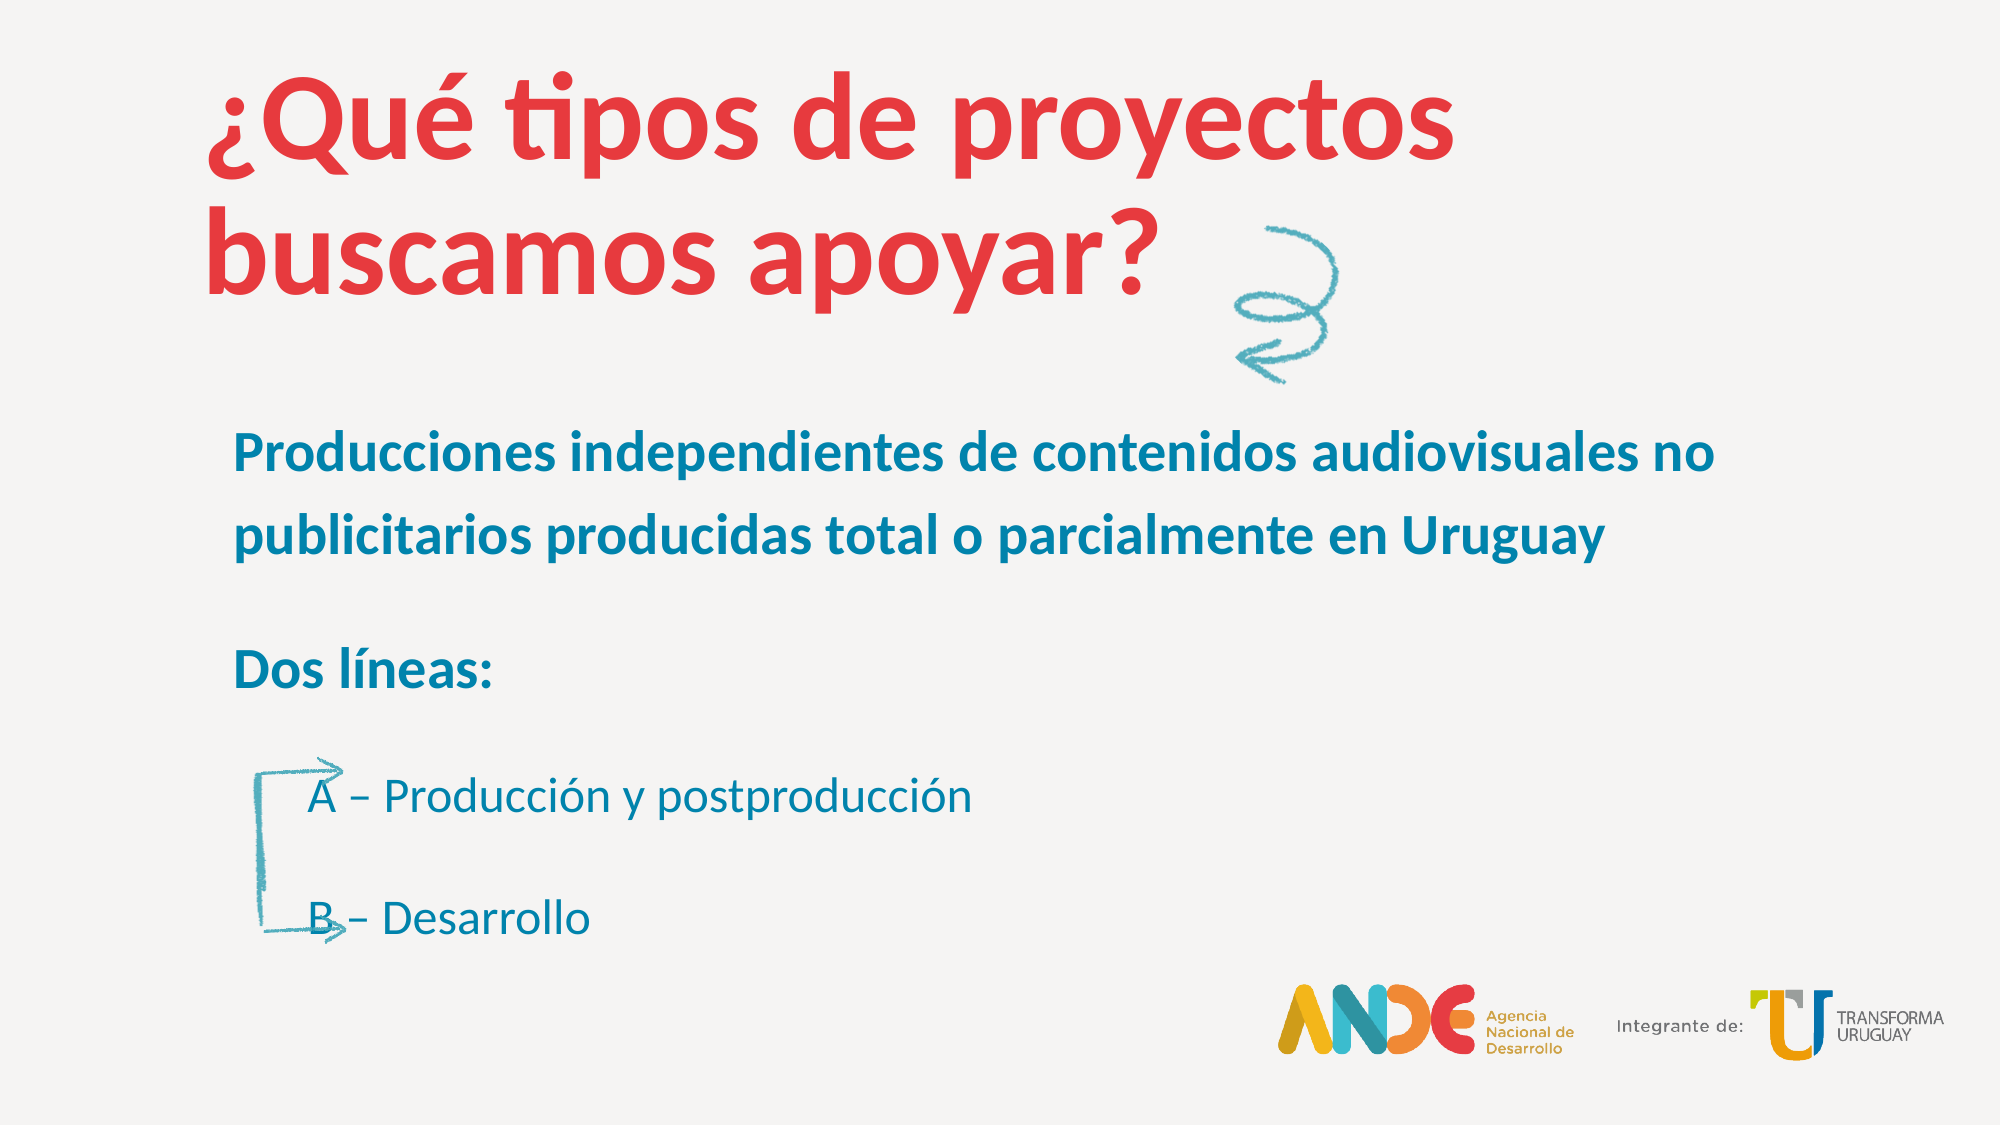

¿Qué tipos de proyectos buscamos apoyar?
# Producciones independientes de contenidos audiovisuales no publicitarios producidas total o parcialmente en Uruguay
Dos líneas:
	A – Producción y postproducción
	B – Desarrollo